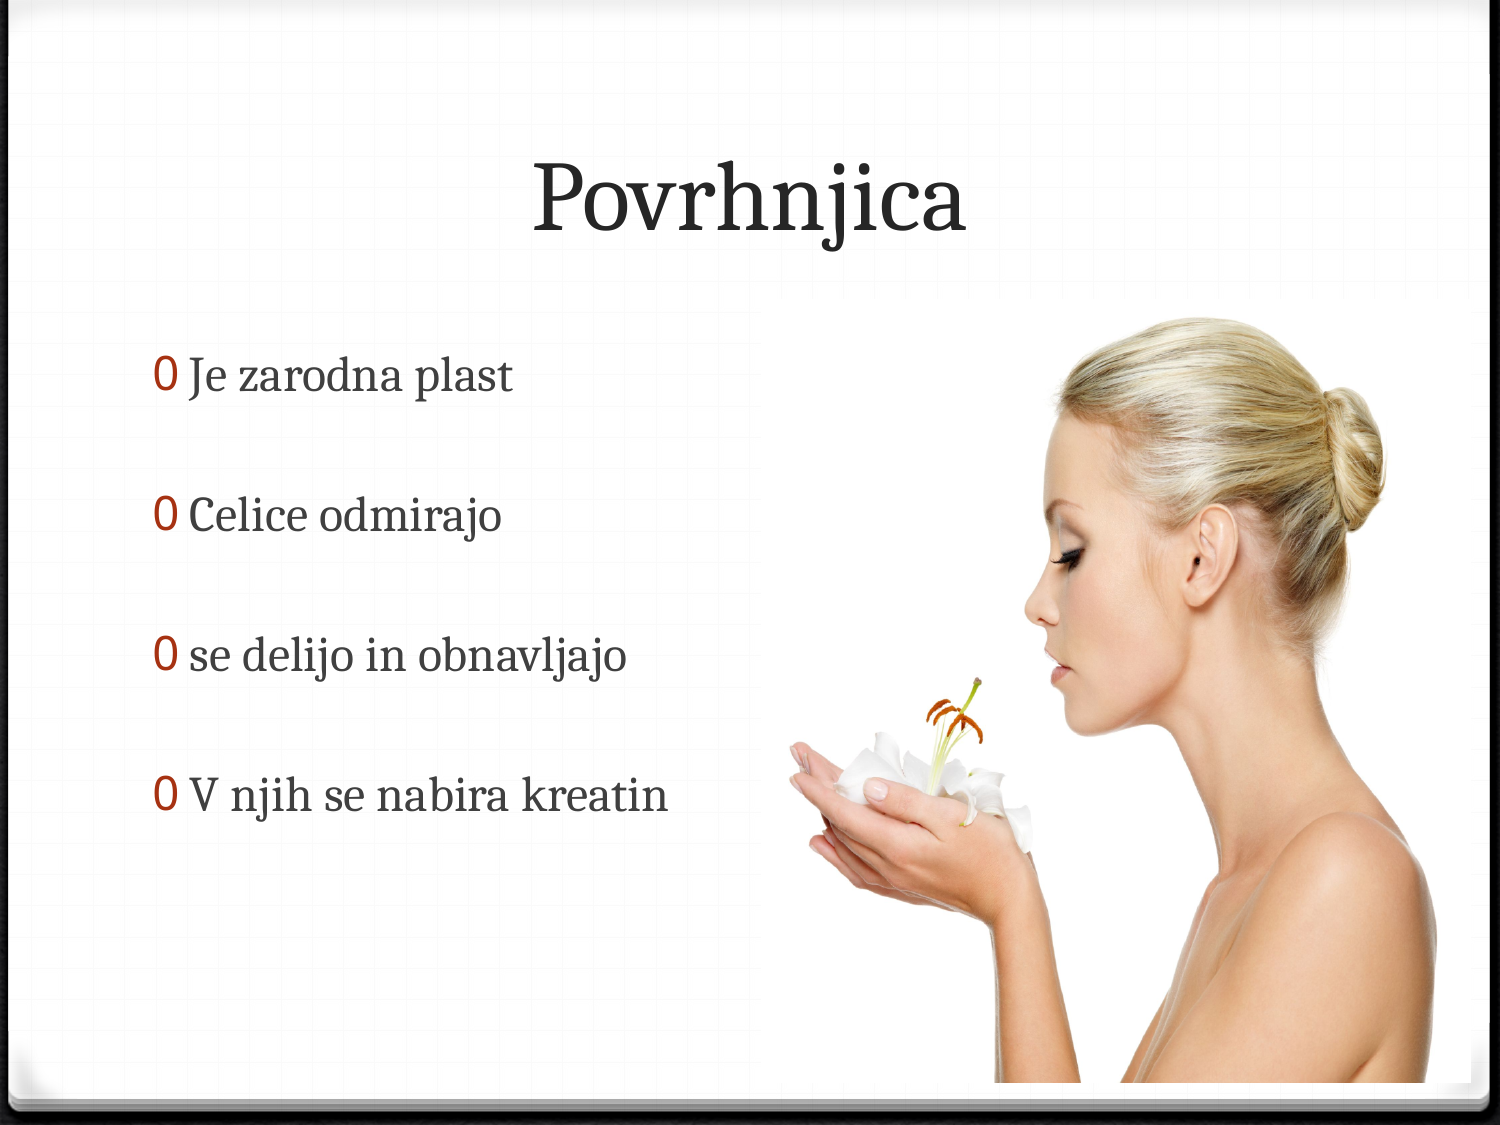

# Povrhnjica
Je zarodna plast
Celice odmirajo
se delijo in obnavljajo
V njih se nabira kreatin